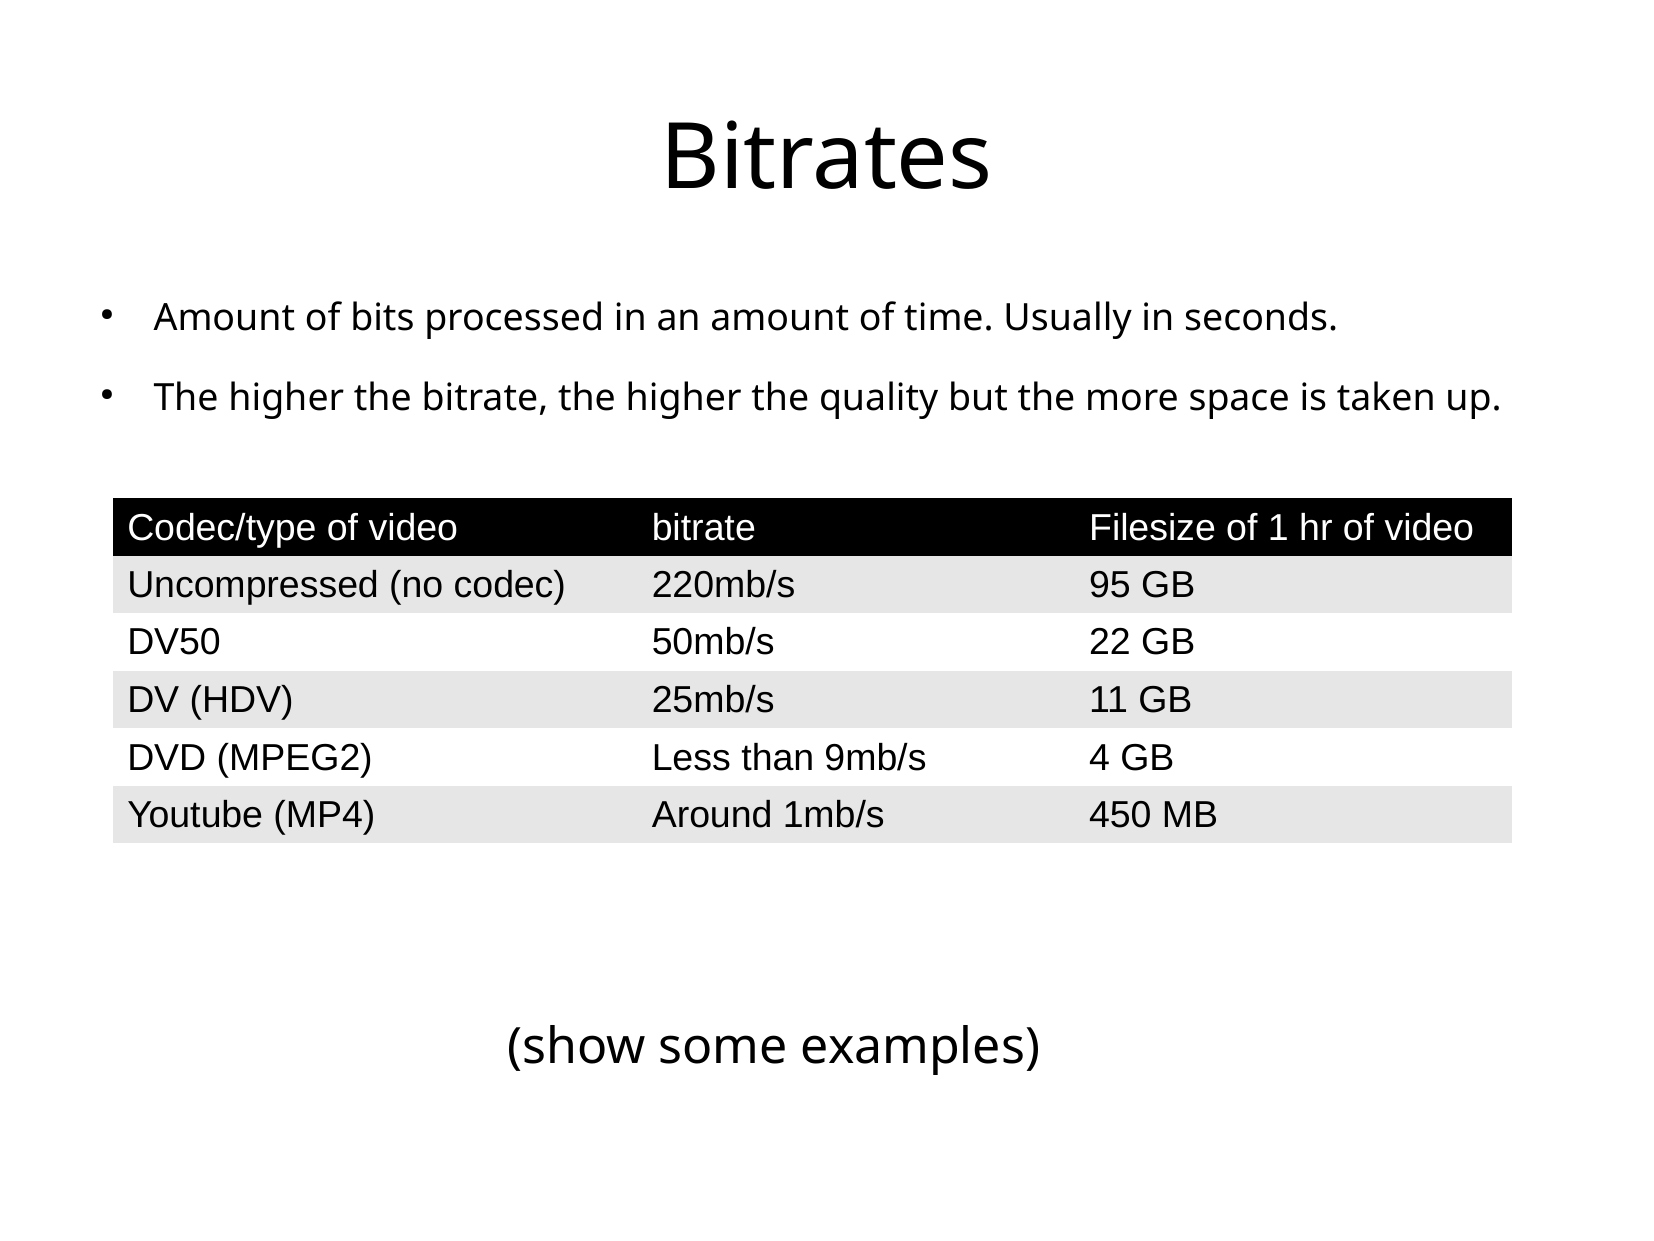

# Bitrates
Amount of bits processed in an amount of time. Usually in seconds.
The higher the bitrate, the higher the quality but the more space is taken up.
| Codec/type of video | bitrate | Filesize of 1 hr of video |
| --- | --- | --- |
| Uncompressed (no codec) | 220mb/s | 95 GB |
| DV50 | 50mb/s | 22 GB |
| DV (HDV) | 25mb/s | 11 GB |
| DVD (MPEG2) | Less than 9mb/s | 4 GB |
| Youtube (MP4) | Around 1mb/s | 450 MB |
(show some examples)